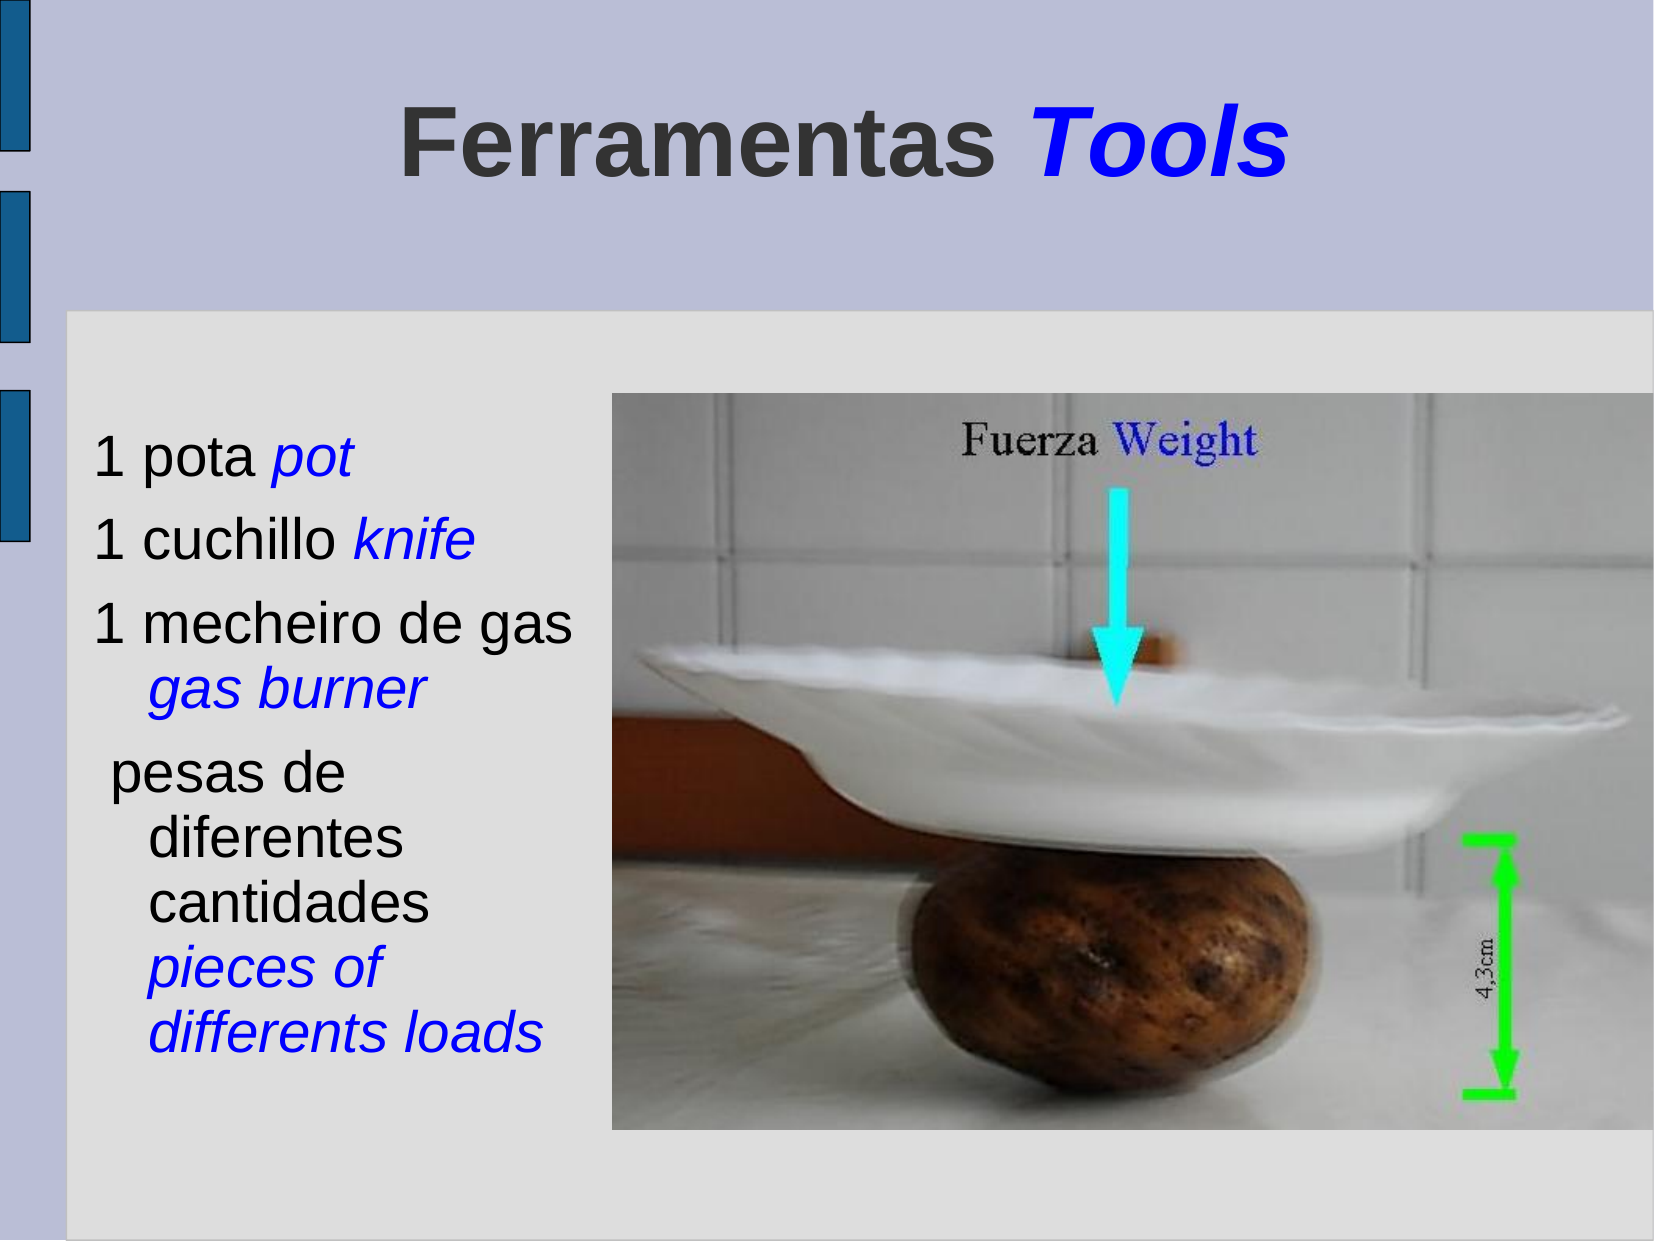

Ferramentas Tools
1 pota pot
1 cuchillo knife
1 mecheiro de gas gas burner
 pesas de diferentes cantidades pieces of differents loads